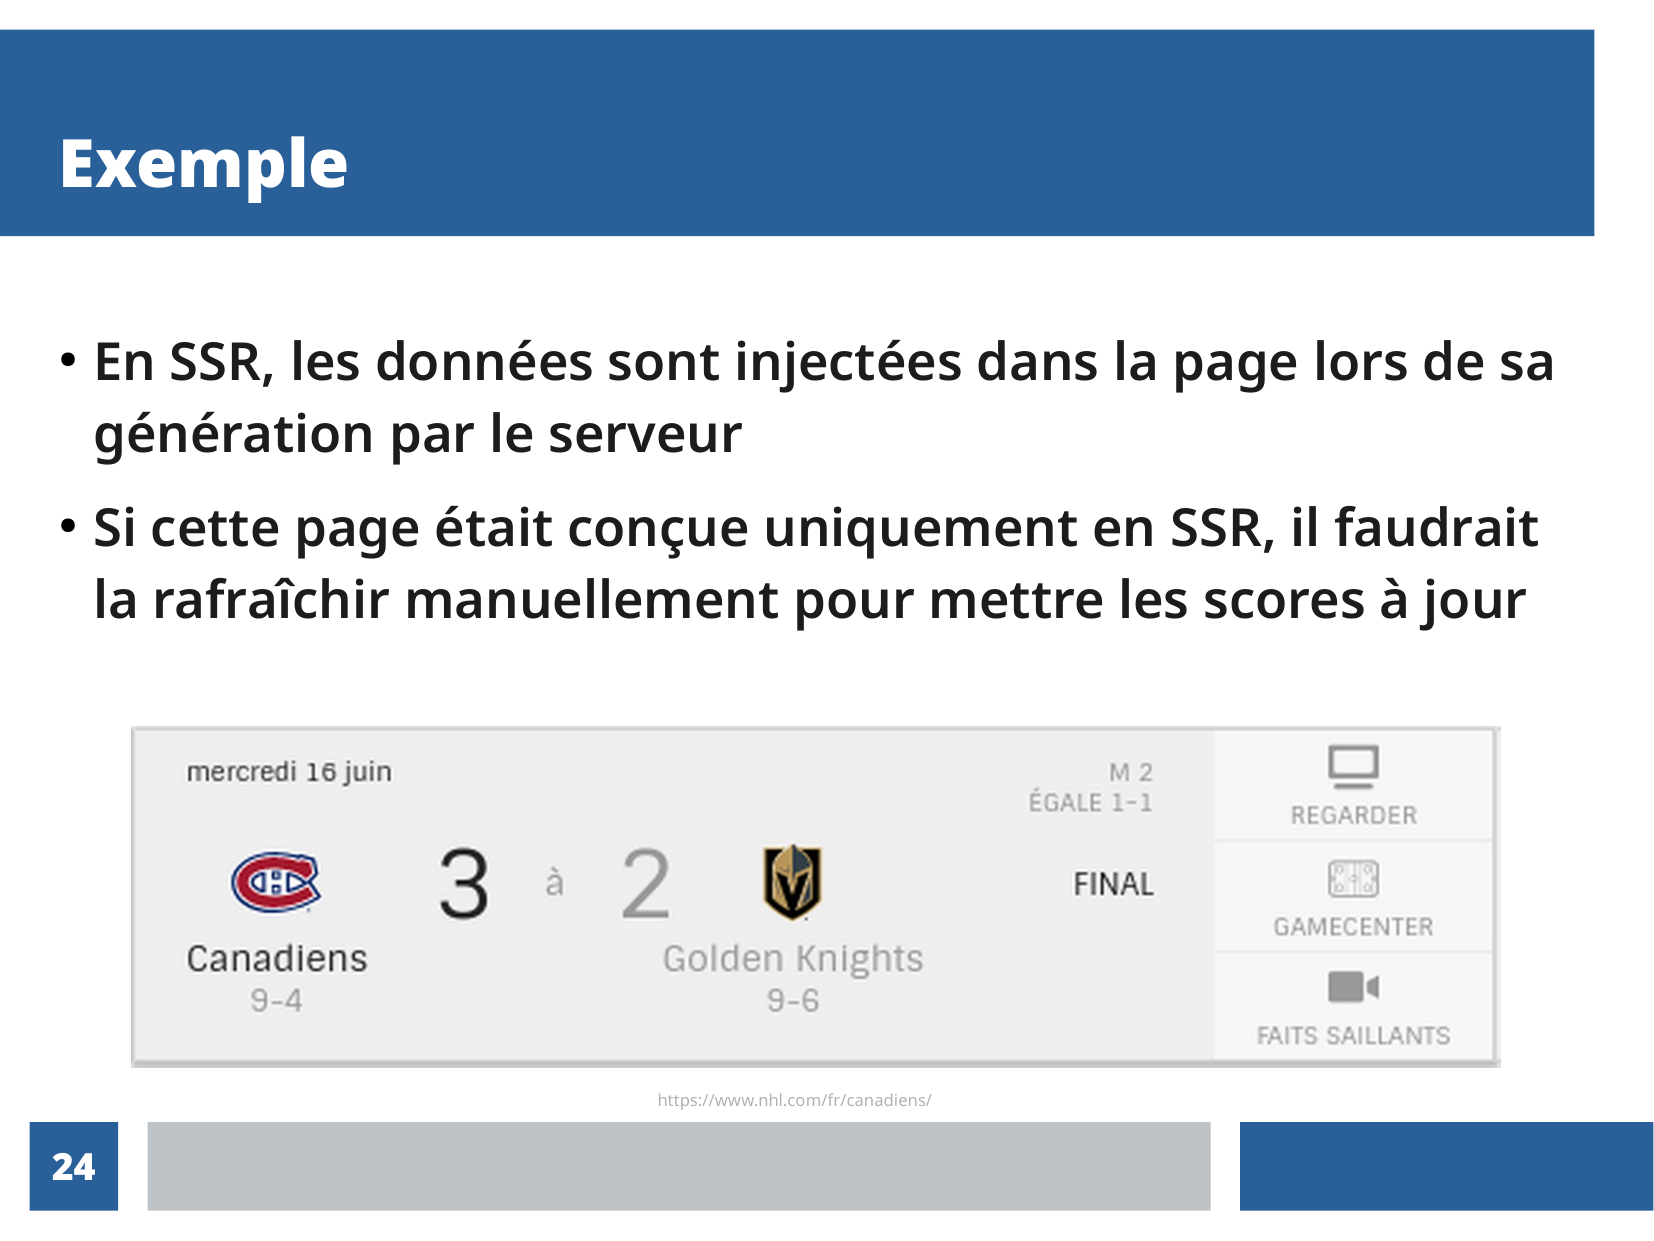

# Exemple
En SSR, les données sont injectées dans la page lors de sa génération par le serveur
Si cette page était conçue uniquement en SSR, il faudrait la rafraîchir manuellement pour mettre les scores à jour
https://www.nhl.com/fr/canadiens/
24